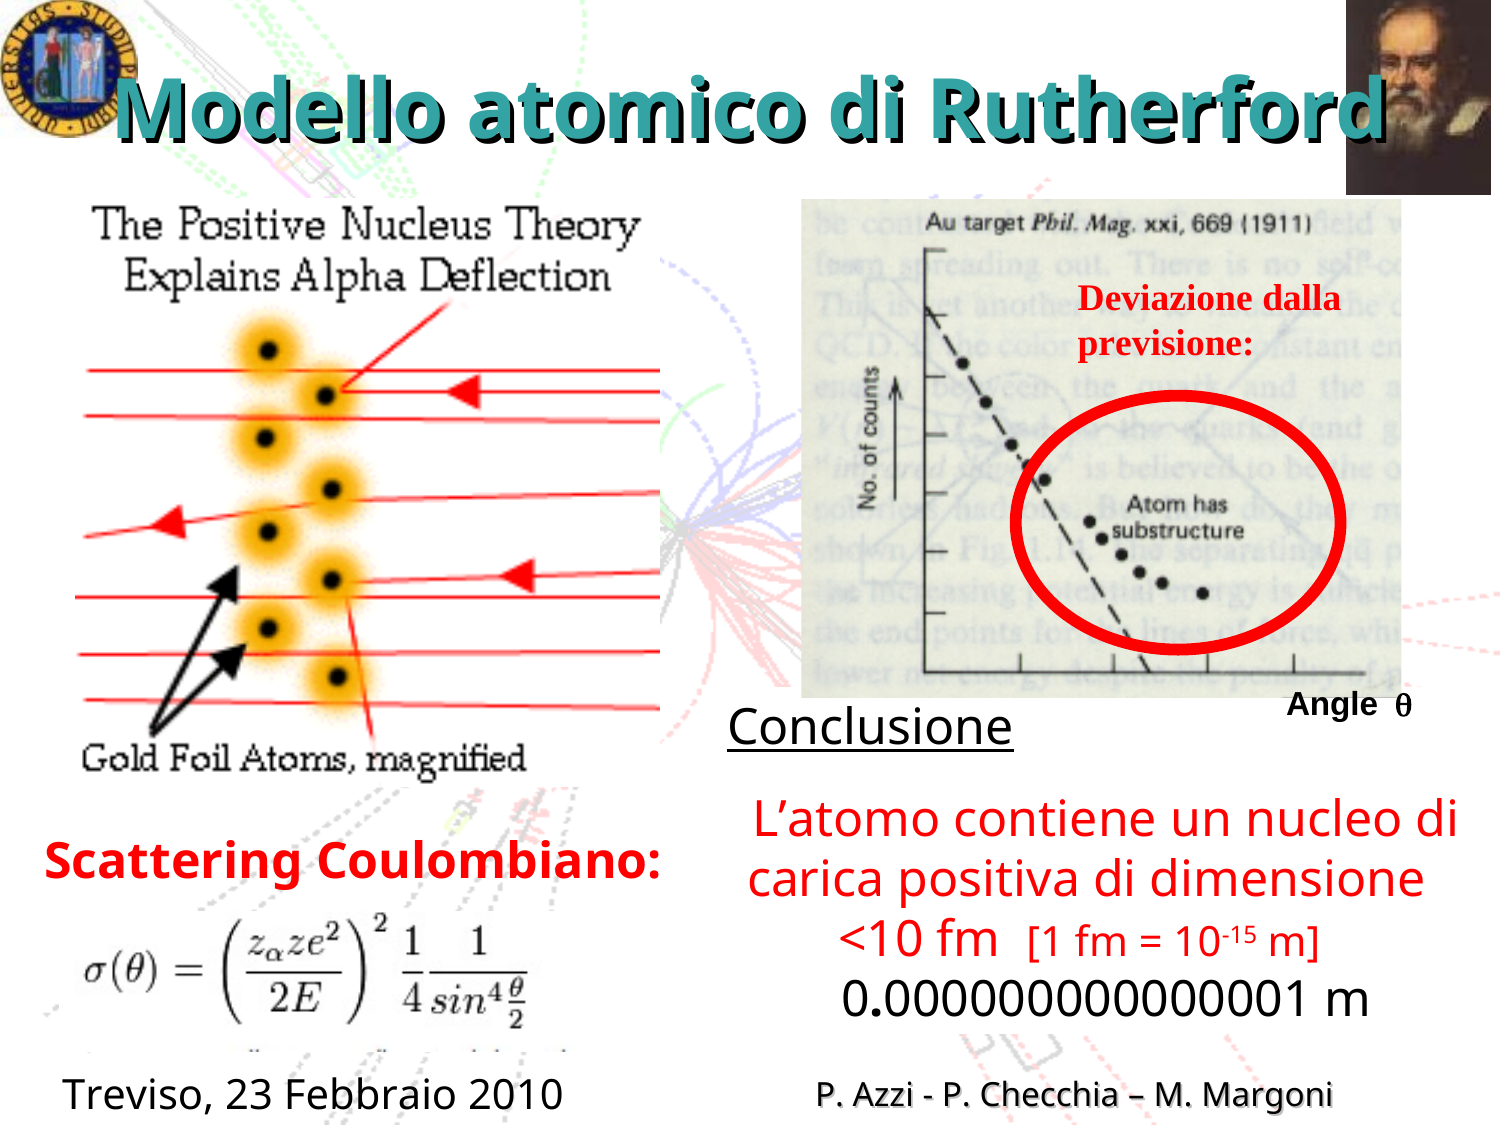

# Modello atomico di Rutherford
Deviazione dalla previsione:
Angle
Conclusione
L’atomo contiene un nucleo di carica positiva di dimensione <10 fm [1 fm = 10-15 m] 0.000000000000001 m
Scattering Coulombiano: